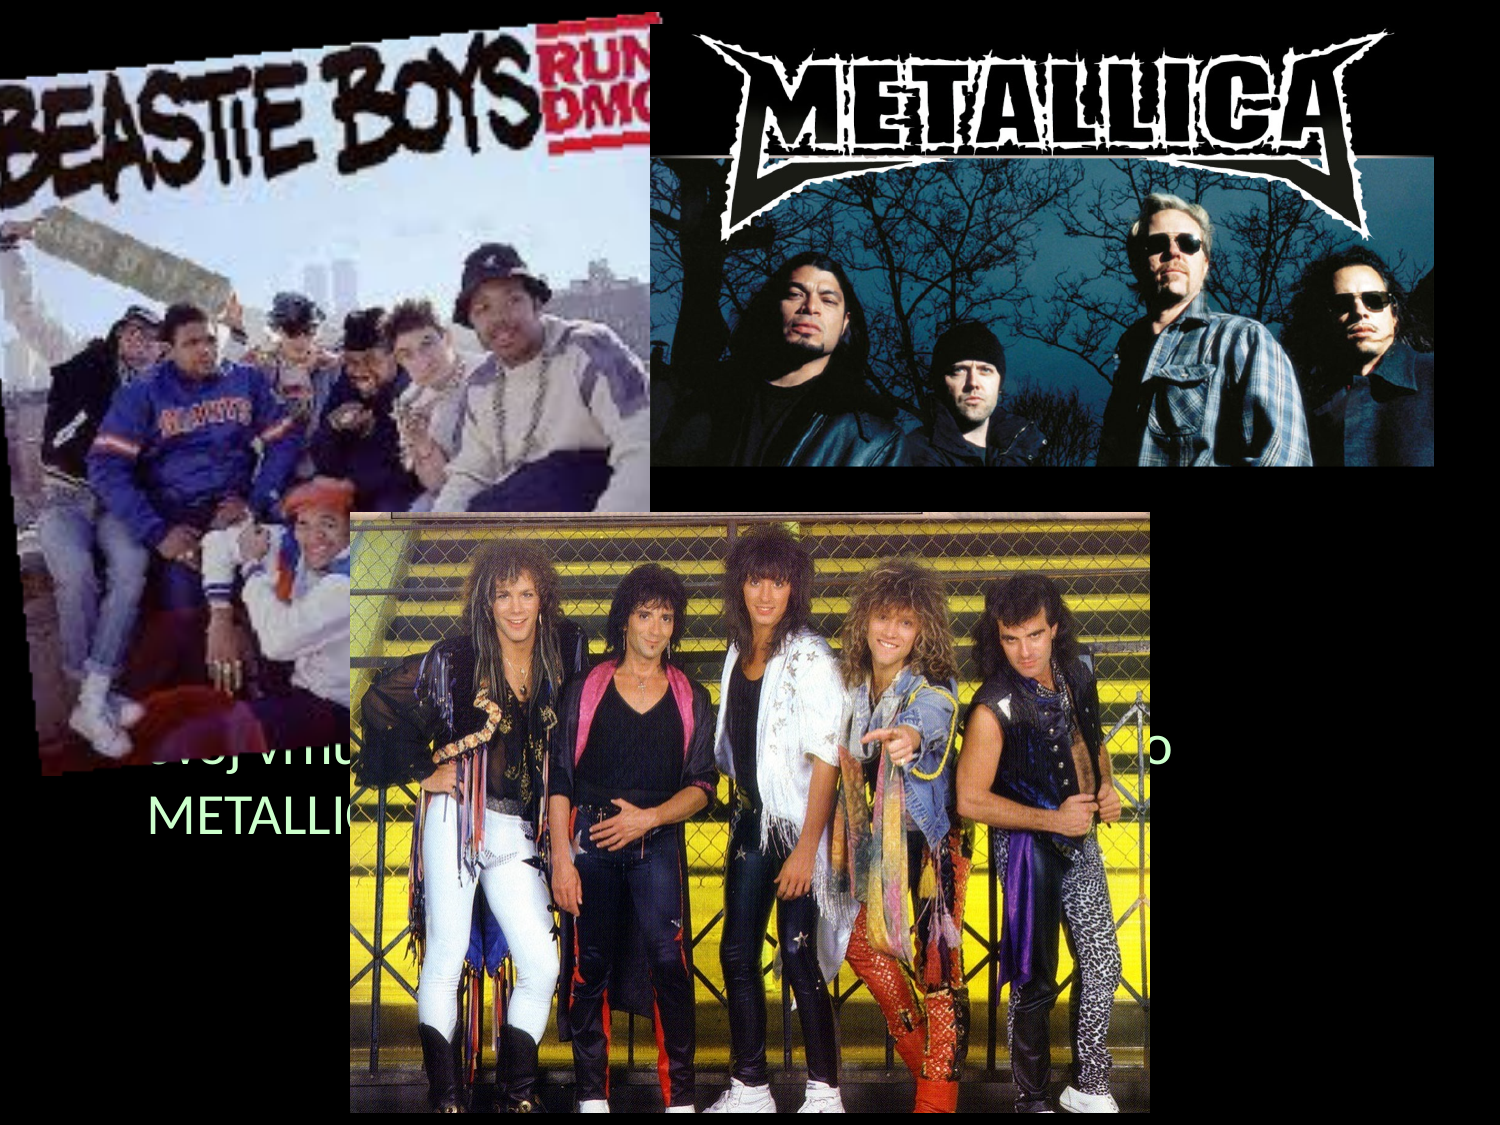

# 1980
Najpopularnejša novost je HIP HOP in RAP.
Značilno ritmično govorjenje v rimah na ritem ustrezne glasbene podlage.
PREDSTAVNIKI: Run-D.M.C., Beastie Boys in Public Enemy.
Svoj vrhunec doživi HEAVY METAL s skupino METALLICA, v pop različici pa Bon Jovi.